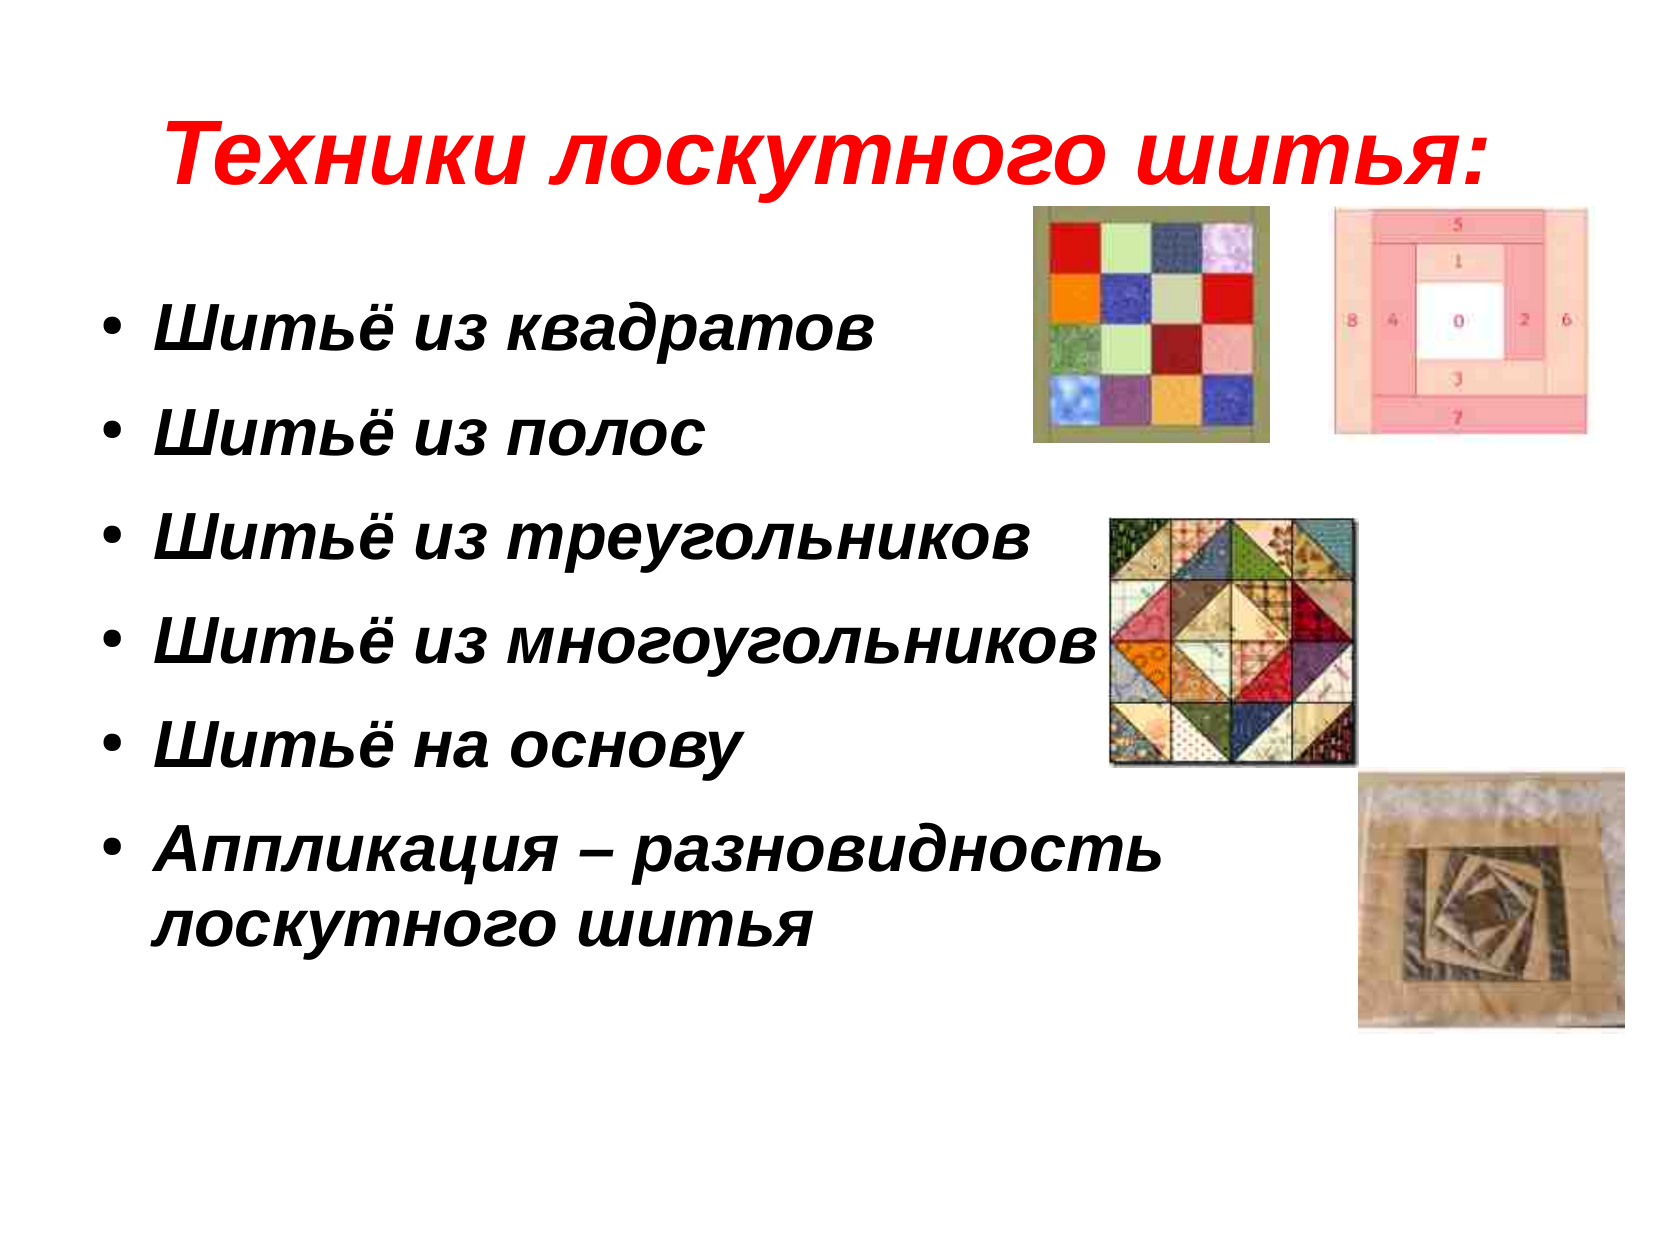

# Техники лоскутного шитья:
Шитьё из квадратов
Шитьё из полос
Шитьё из треугольников
Шитьё из многоугольников
Шитьё на основу
Аппликация – разновидность лоскутного шитья